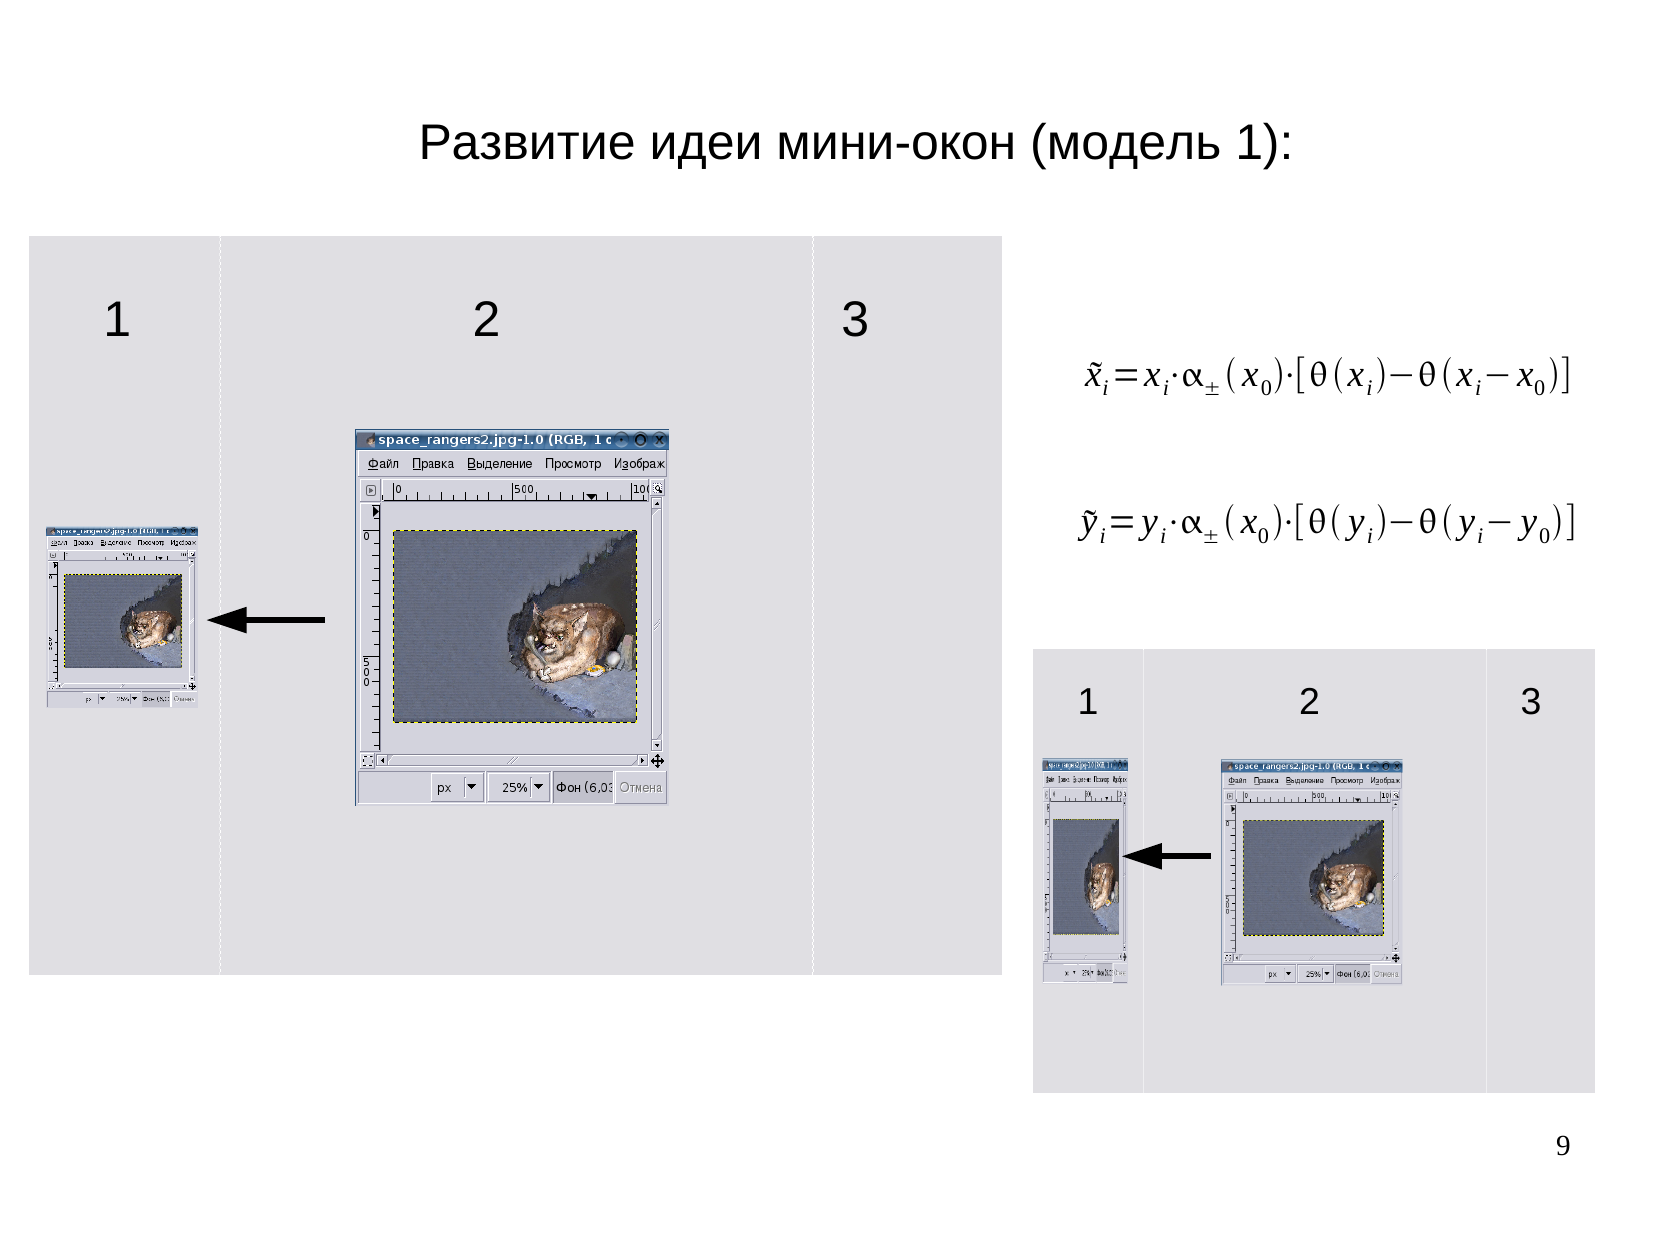

Развитие идеи мини-окон (модель 1):
1					2					3
1			2			3
9